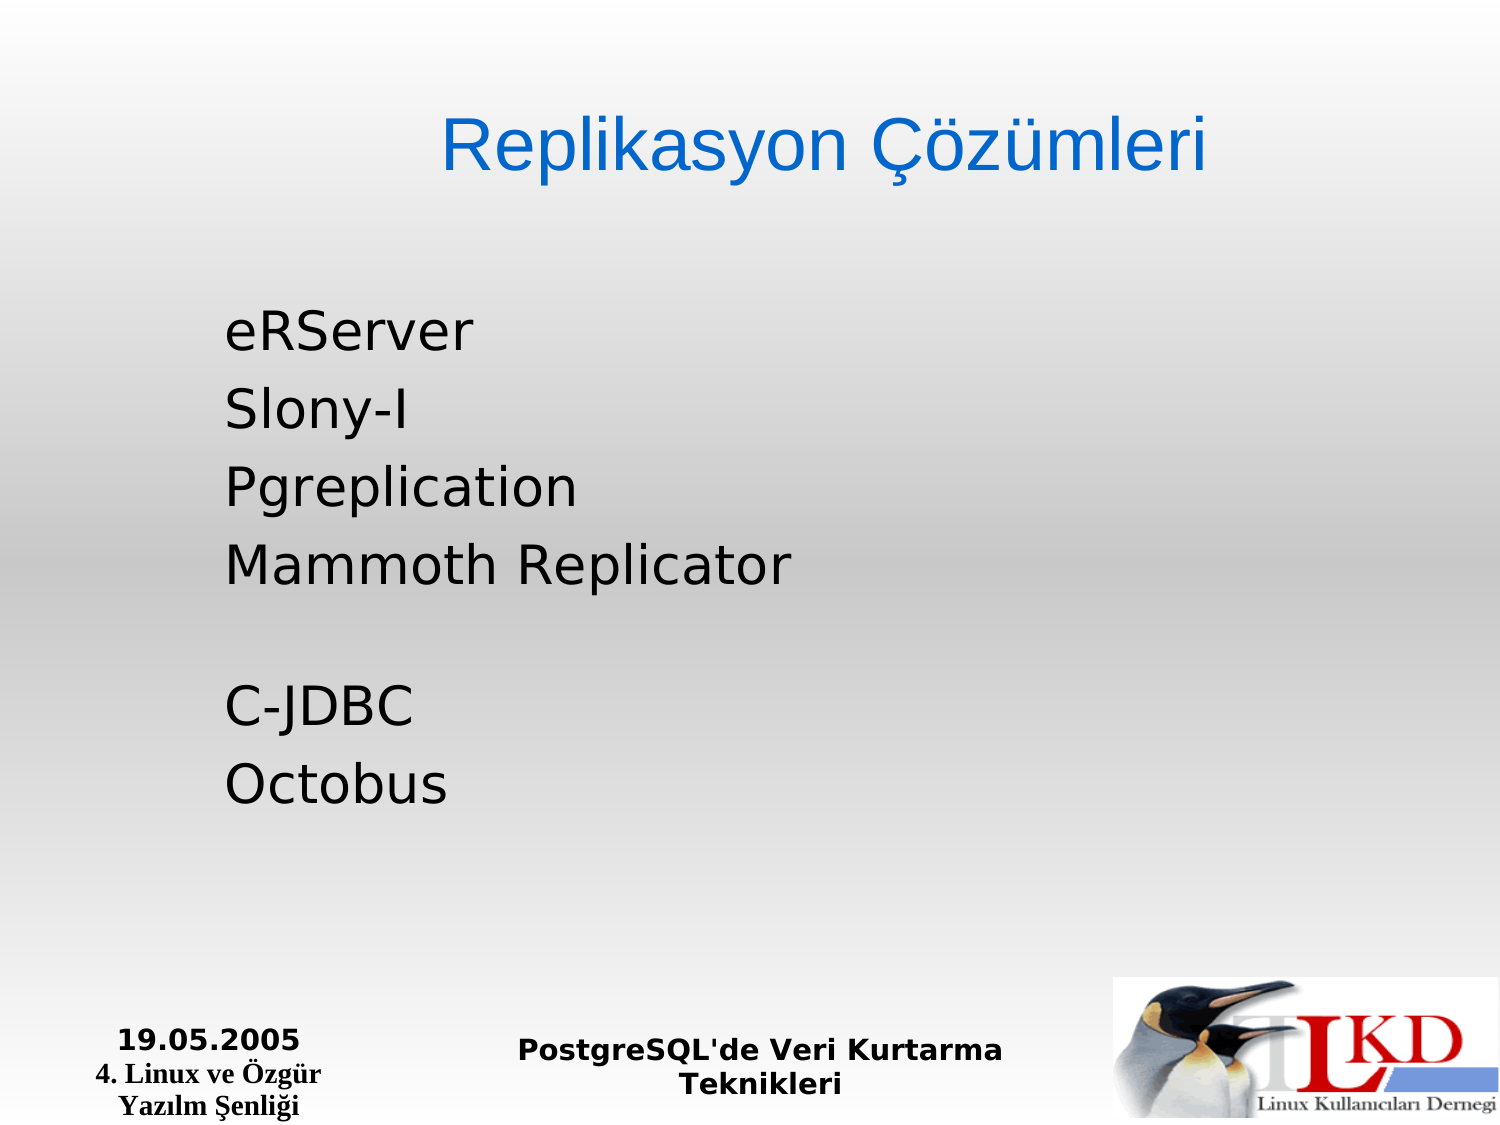

# Replikasyon Çözümleri
eRServer
Slony-I
Pgreplication
Mammoth Replicator
C-JDBC
Octobus